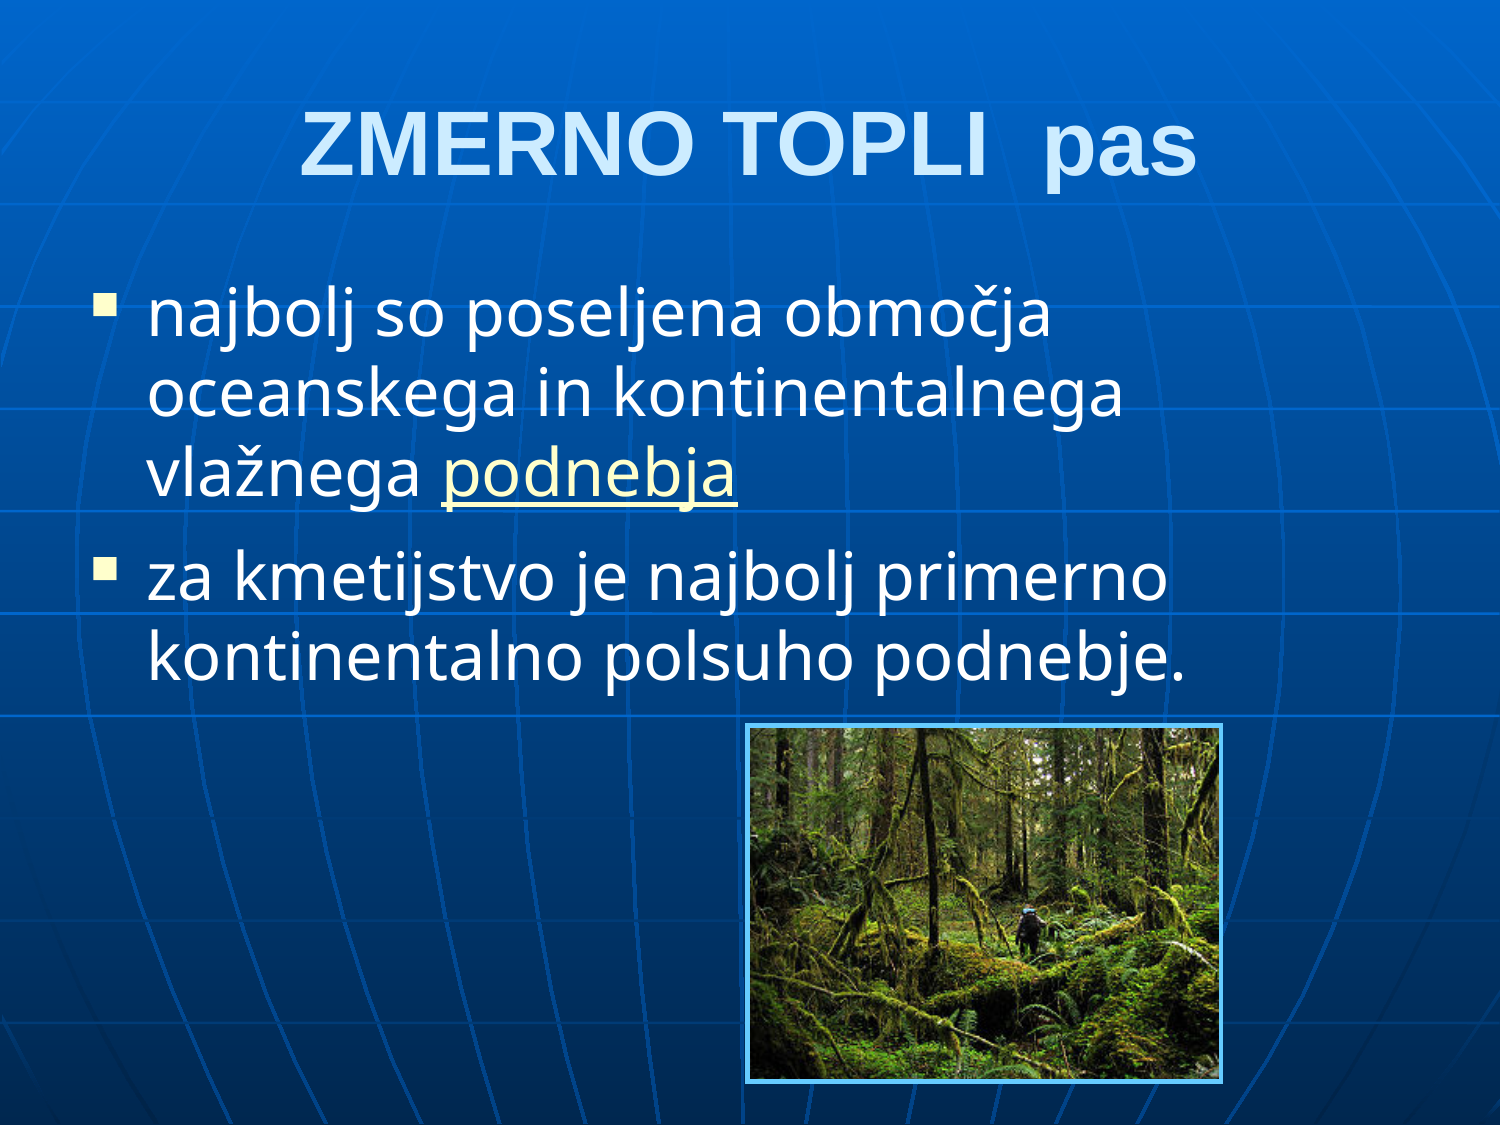

# ZMERNO TOPLI  pas
najbolj so poseljena območja oceanskega in kontinentalnega vlažnega podnebja
za kmetijstvo je najbolj primerno kontinentalno polsuho podnebje.